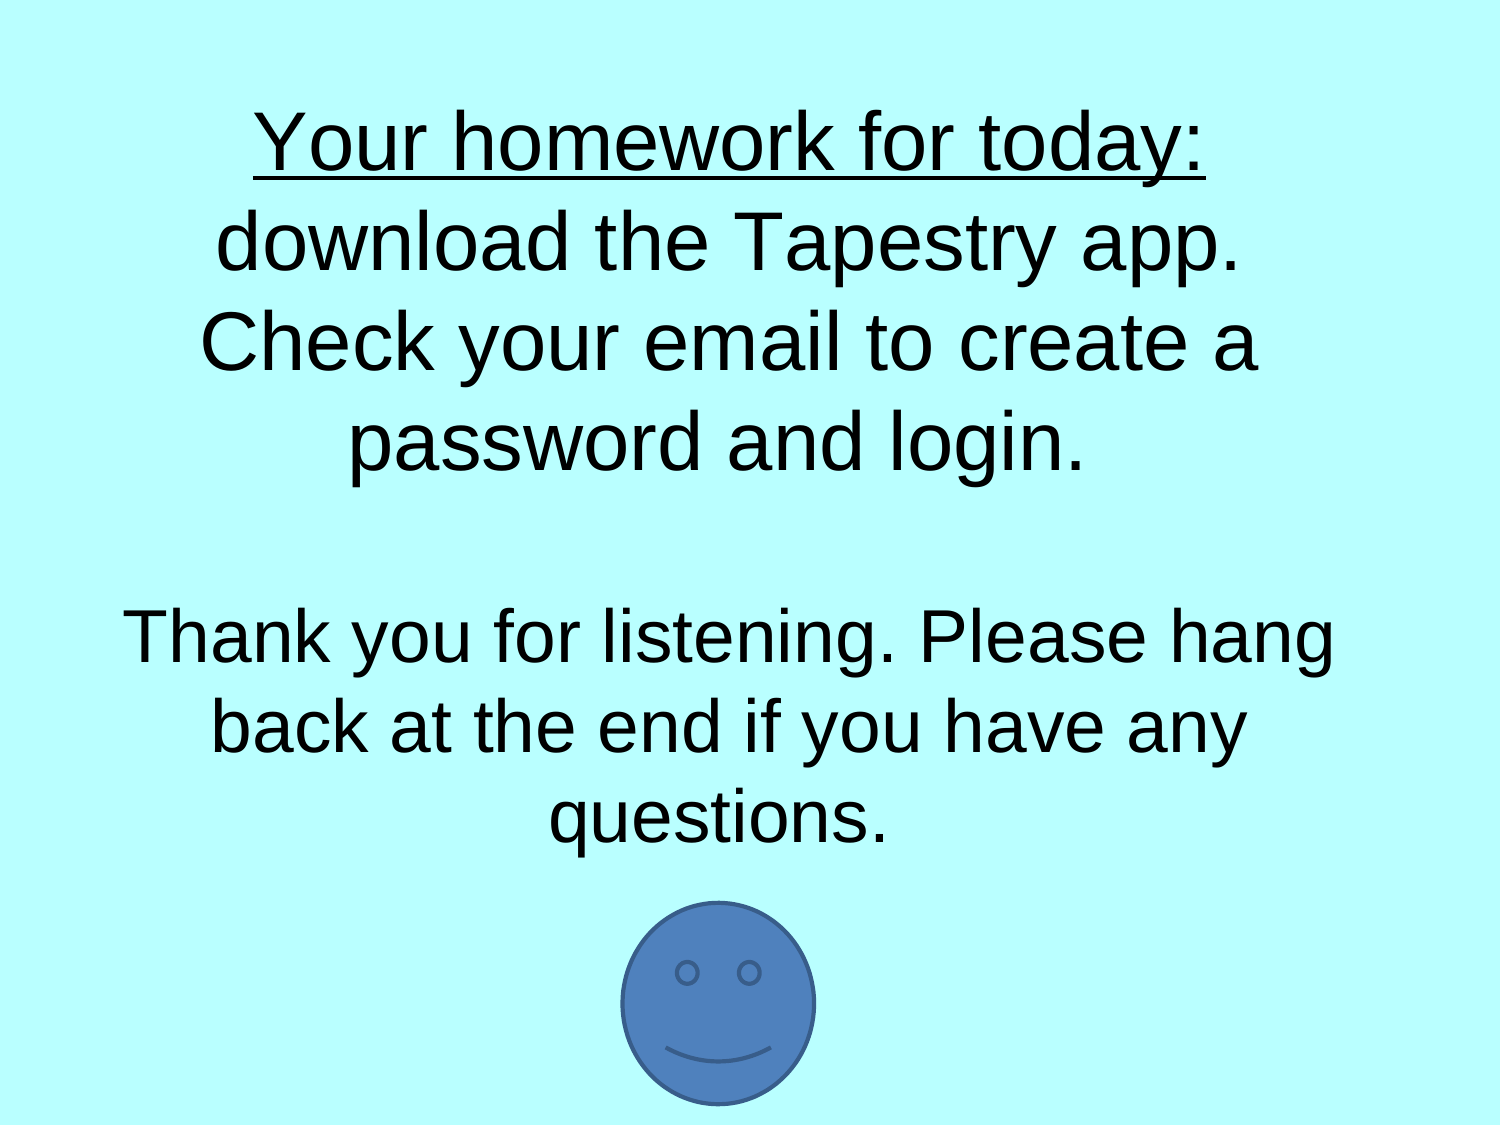

Your homework for today: download the Tapestry app. Check your email to create a password and login.
Thank you for listening. Please hang back at the end if you have any questions.